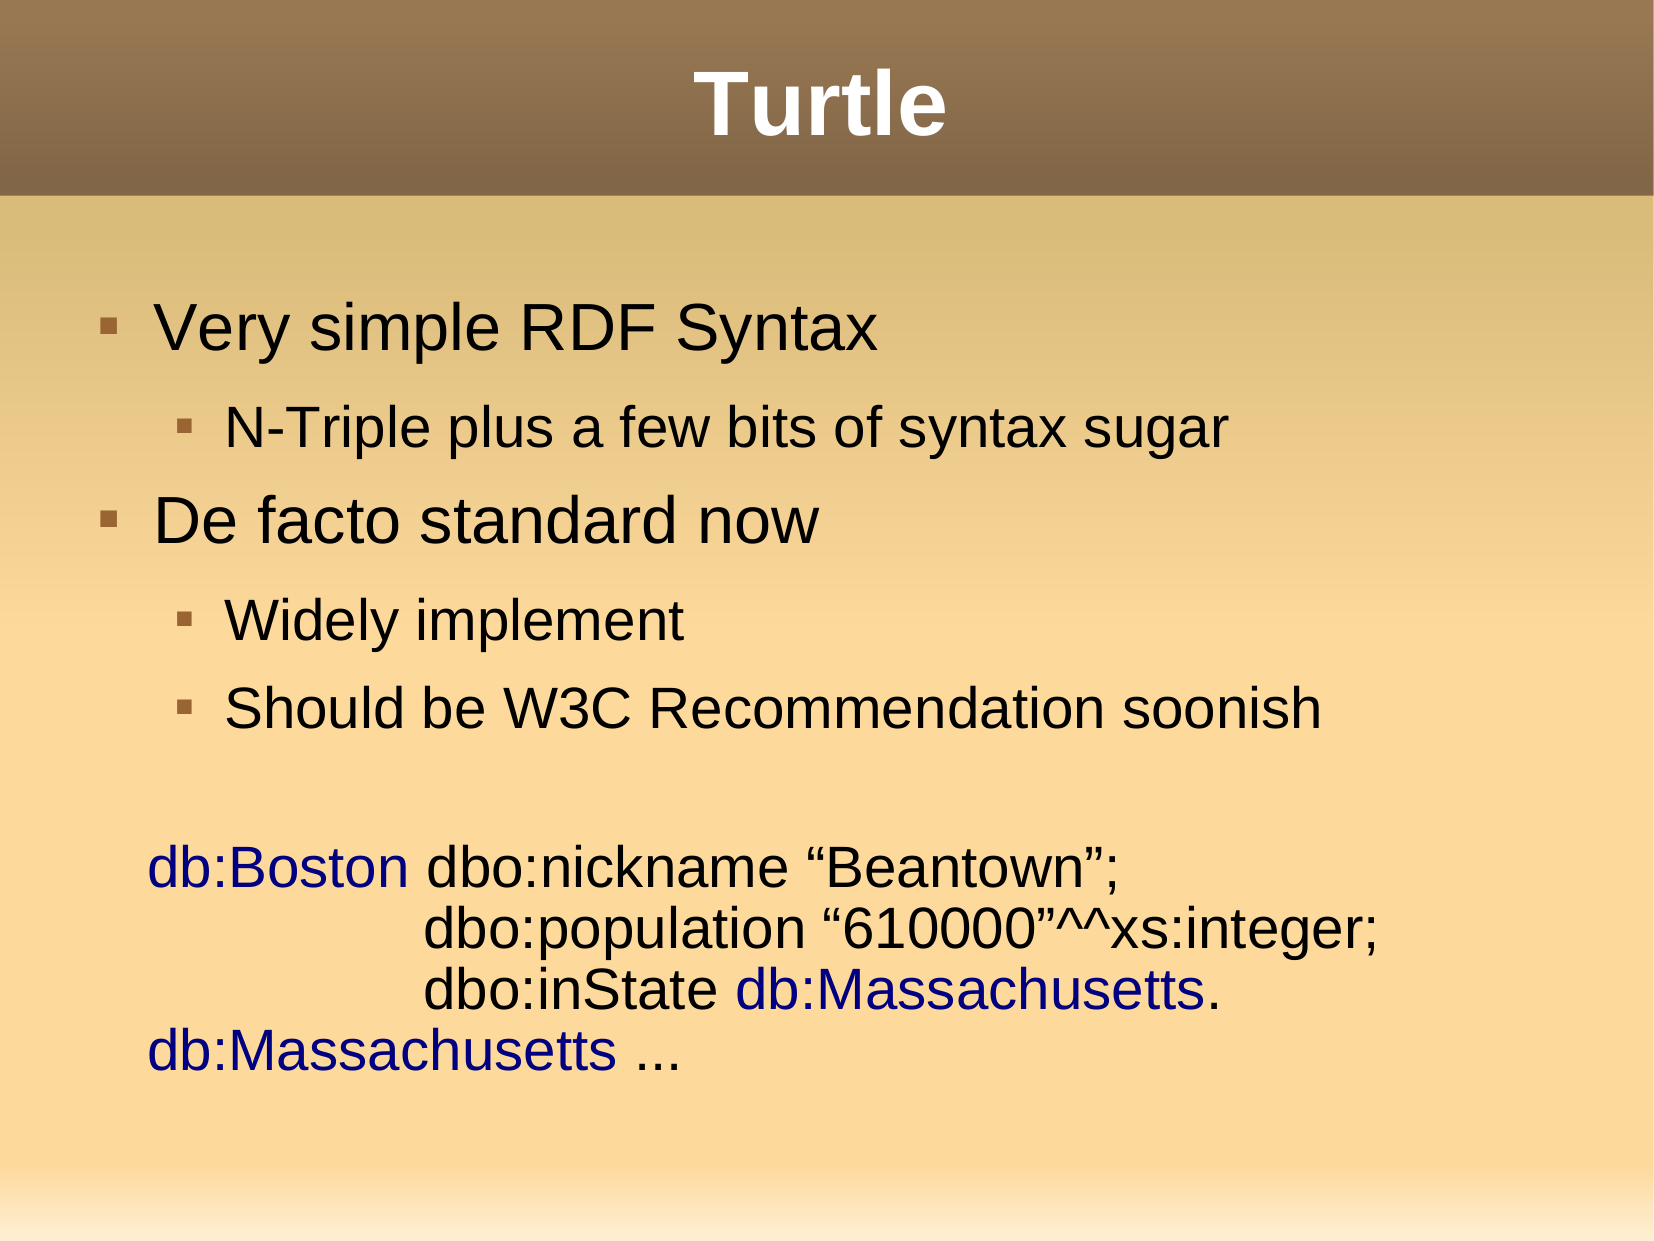

# Turtle
Very simple RDF Syntax
N-Triple plus a few bits of syntax sugar
De facto standard now
Widely implement
Should be W3C Recommendation soonish
db:Boston dbo:nickname “Beantown”;
 dbo:population “610000”^^xs:integer;
 dbo:inState db:Massachusetts.
db:Massachusetts ...